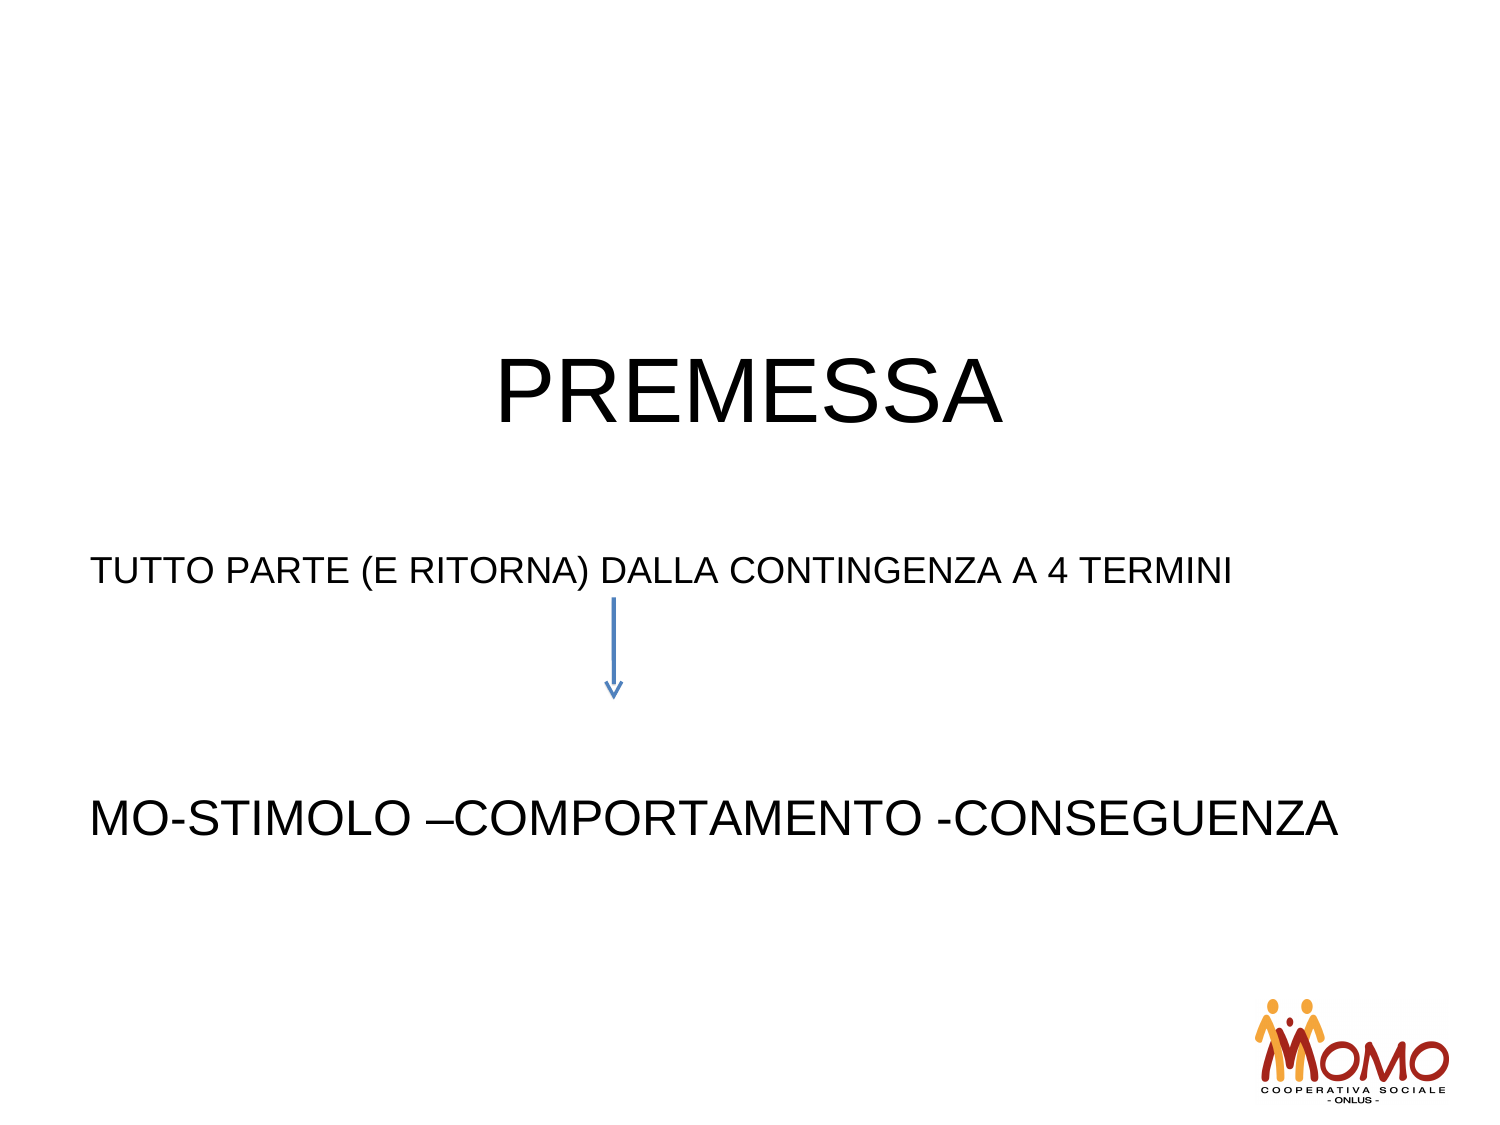

# PREMESSA
TUTTO PARTE (E RITORNA) DALLA CONTINGENZA A 4 TERMINI
MO-STIMOLO –COMPORTAMENTO -CONSEGUENZA